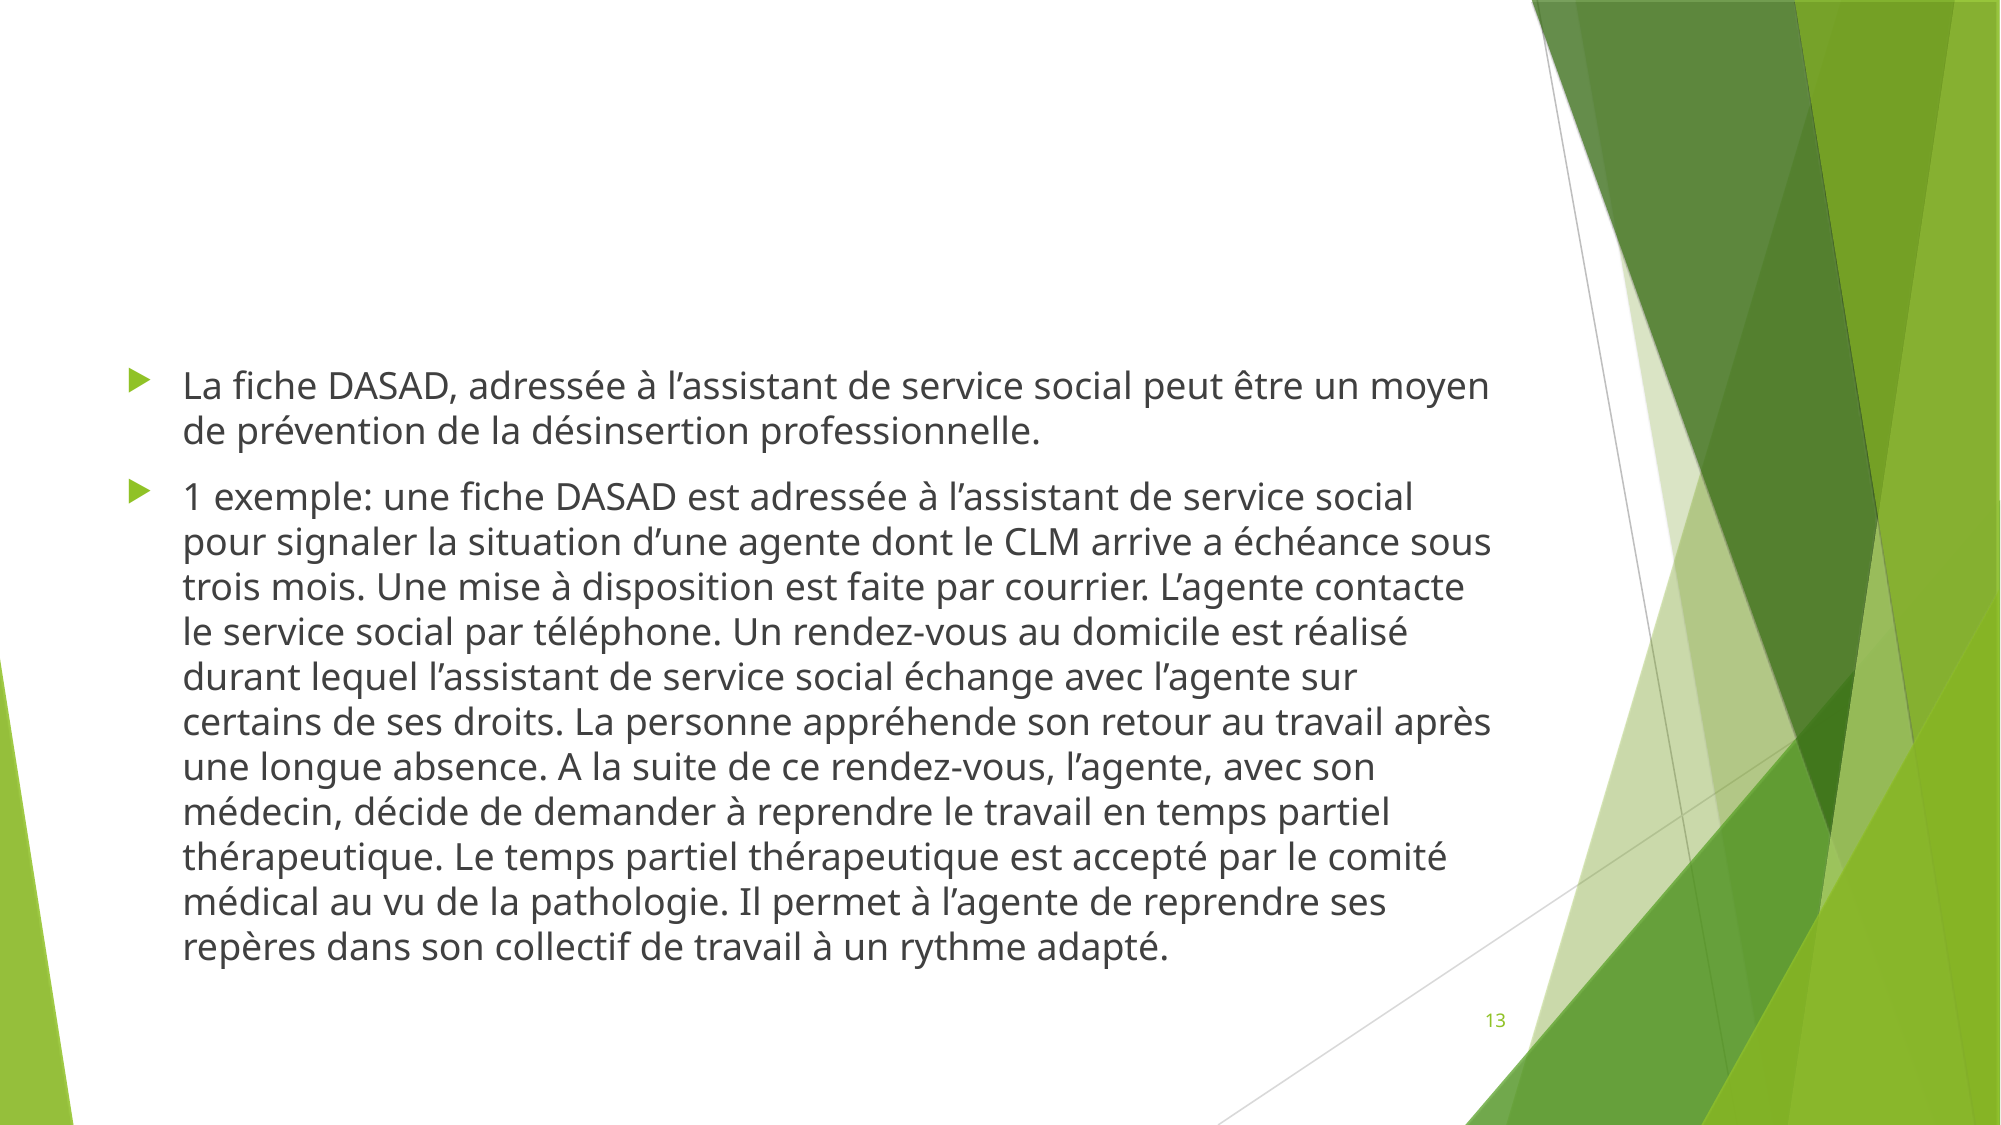

# La fiche DASAD, adressée à l’assistant de service social peut être un moyen de prévention de la désinsertion professionnelle.
1 exemple: une fiche DASAD est adressée à l’assistant de service social pour signaler la situation d’une agente dont le CLM arrive a échéance sous trois mois. Une mise à disposition est faite par courrier. L’agente contacte le service social par téléphone. Un rendez-vous au domicile est réalisé durant lequel l’assistant de service social échange avec l’agente sur certains de ses droits. La personne appréhende son retour au travail après une longue absence. A la suite de ce rendez-vous, l’agente, avec son médecin, décide de demander à reprendre le travail en temps partiel thérapeutique. Le temps partiel thérapeutique est accepté par le comité médical au vu de la pathologie. Il permet à l’agente de reprendre ses repères dans son collectif de travail à un rythme adapté.